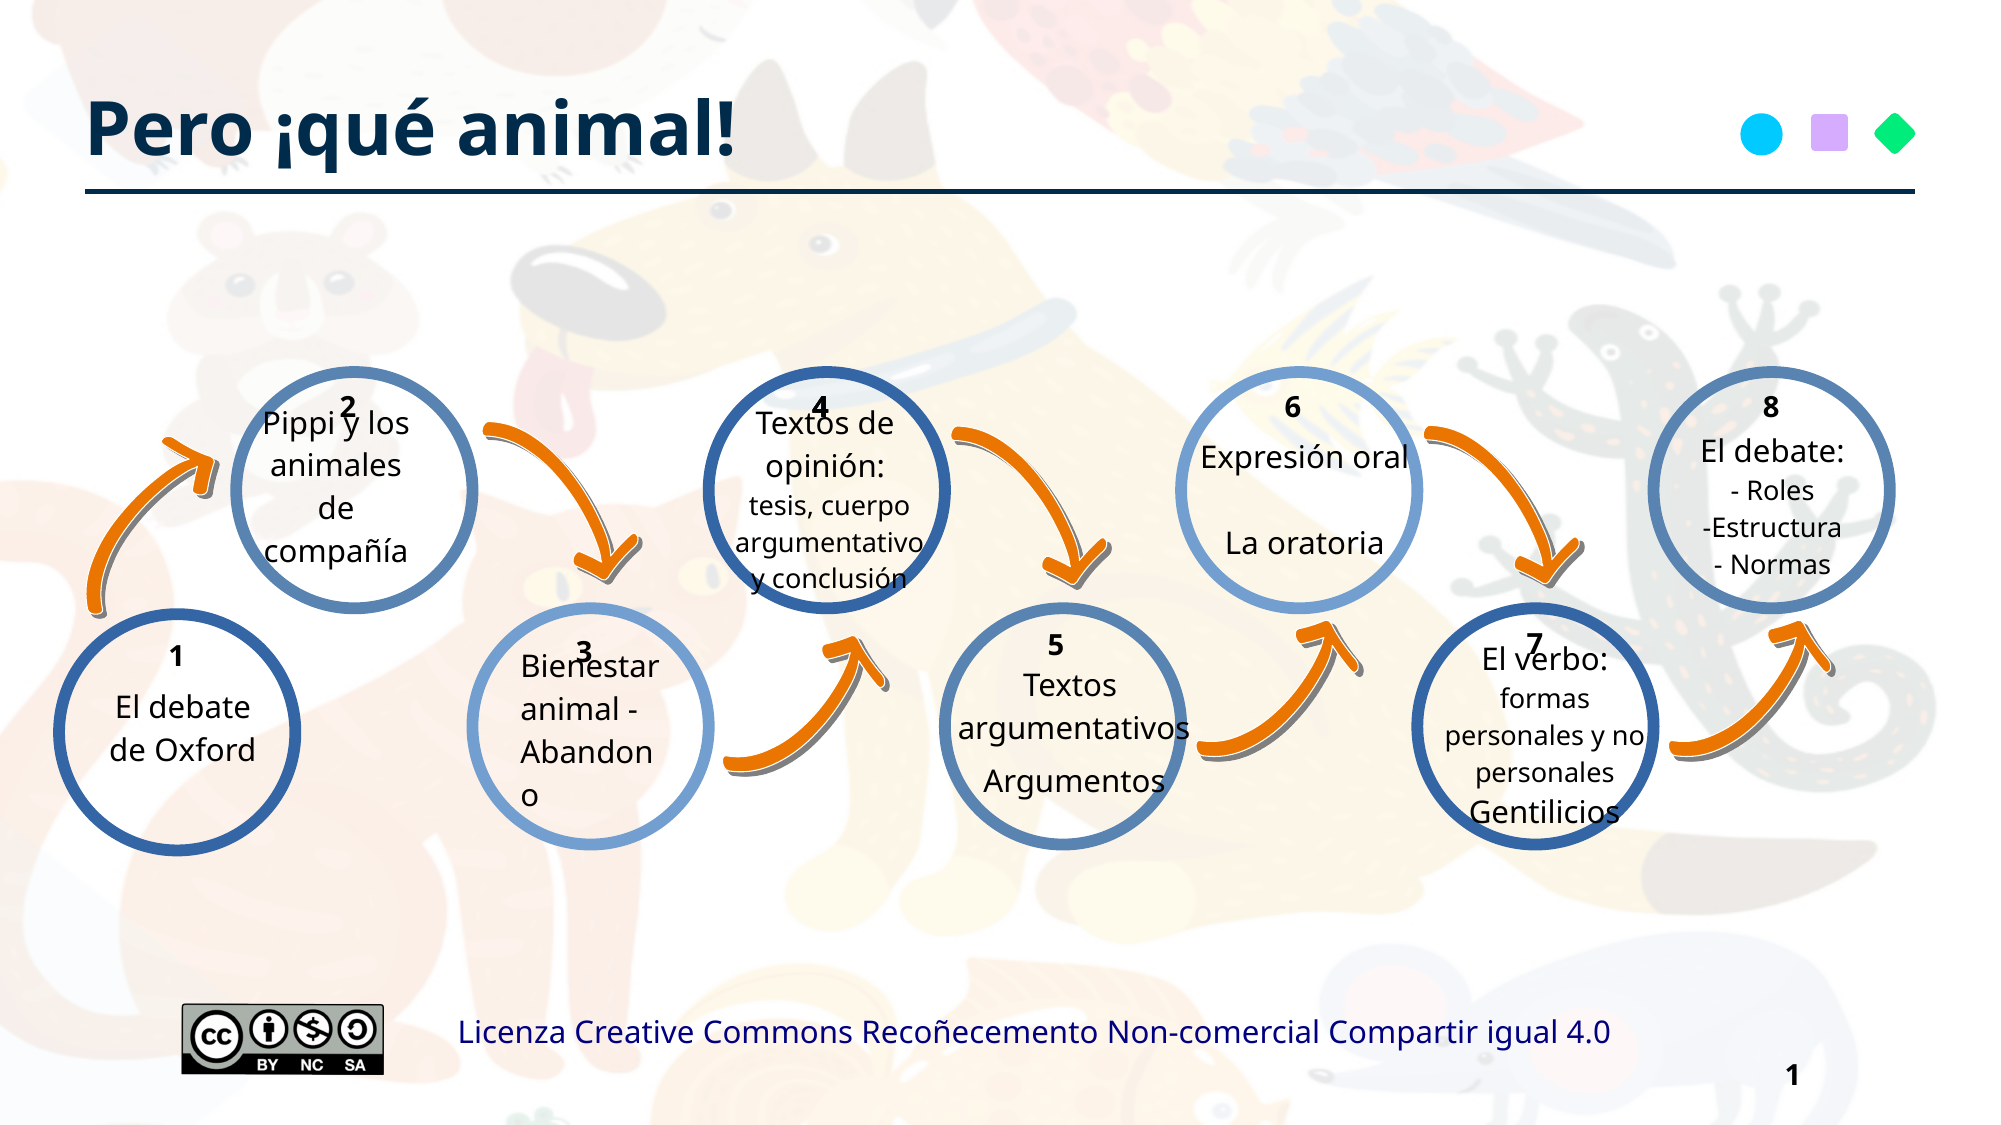

# Pero ¡qué animal!
2
4
4
4
6
8
Textos de
opinión:
tesis, cuerpo argumentativo y conclusión
Pippi y los animales de compañía
El debate:
- Roles
-Estructura
- Normas
Expresión oral
La oratoria
7
5
3
1
El verbo: formas personales y no personales
Gentilicios
Bienestar animal - Abandono
Textos
argumentativos
El debate
de Oxford
Argumentos
Licenza Creative Commons Recoñecemento Non-comercial Compartir igual 4.0